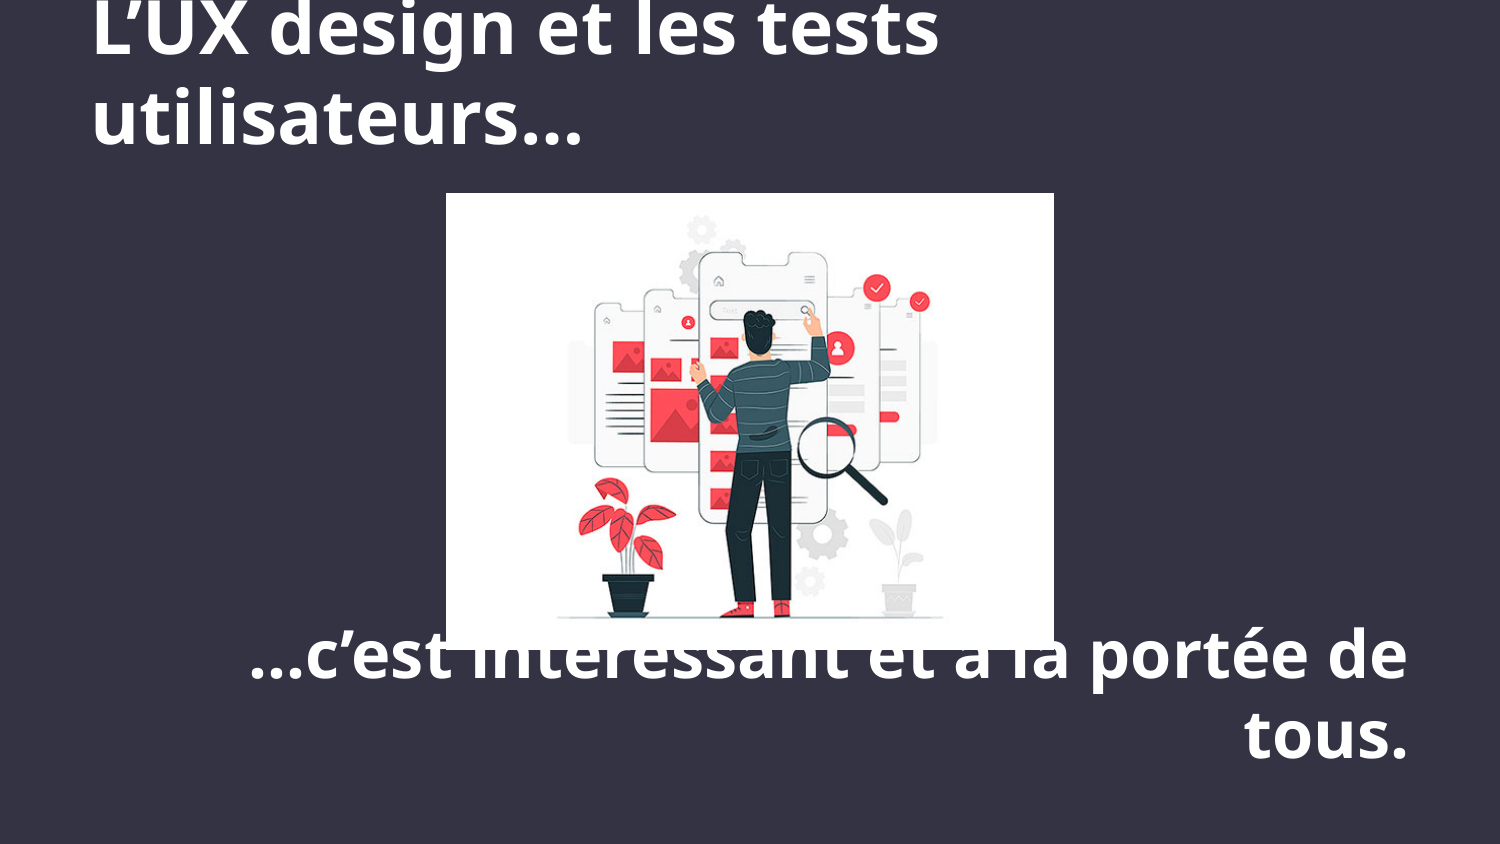

# L’UX design et les tests utilisateurs…
…c’est intéressant et à la portée de tous.